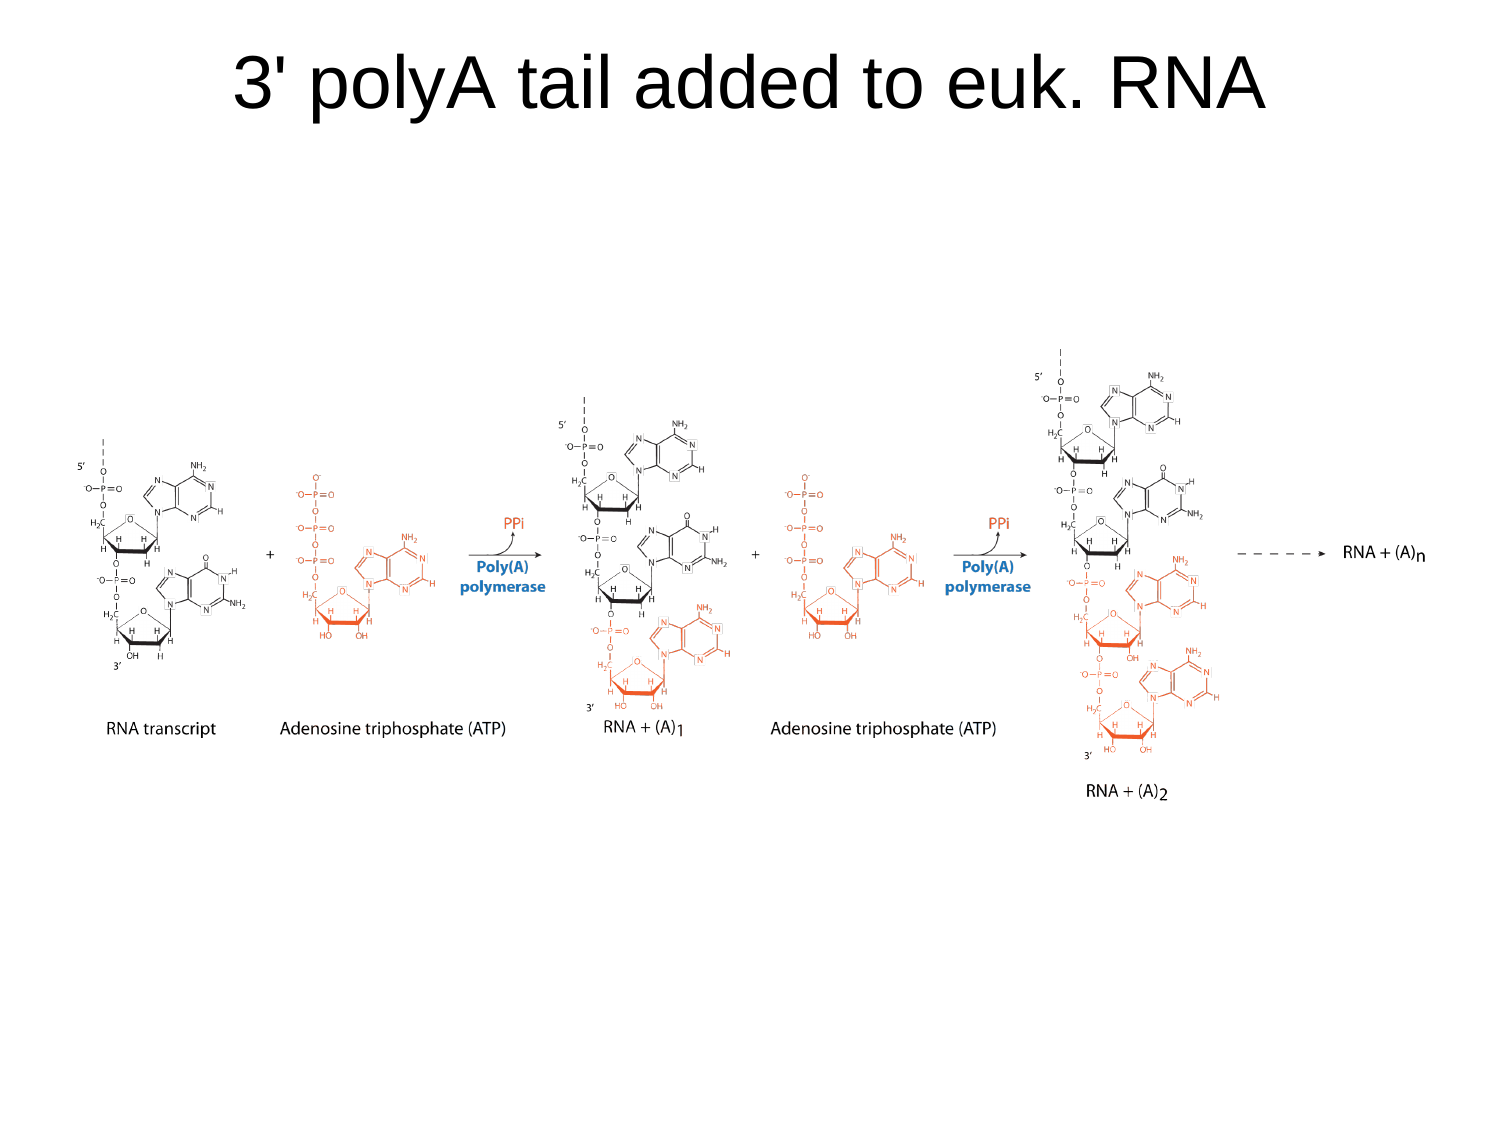

# 3' polyA tail added to euk. RNA